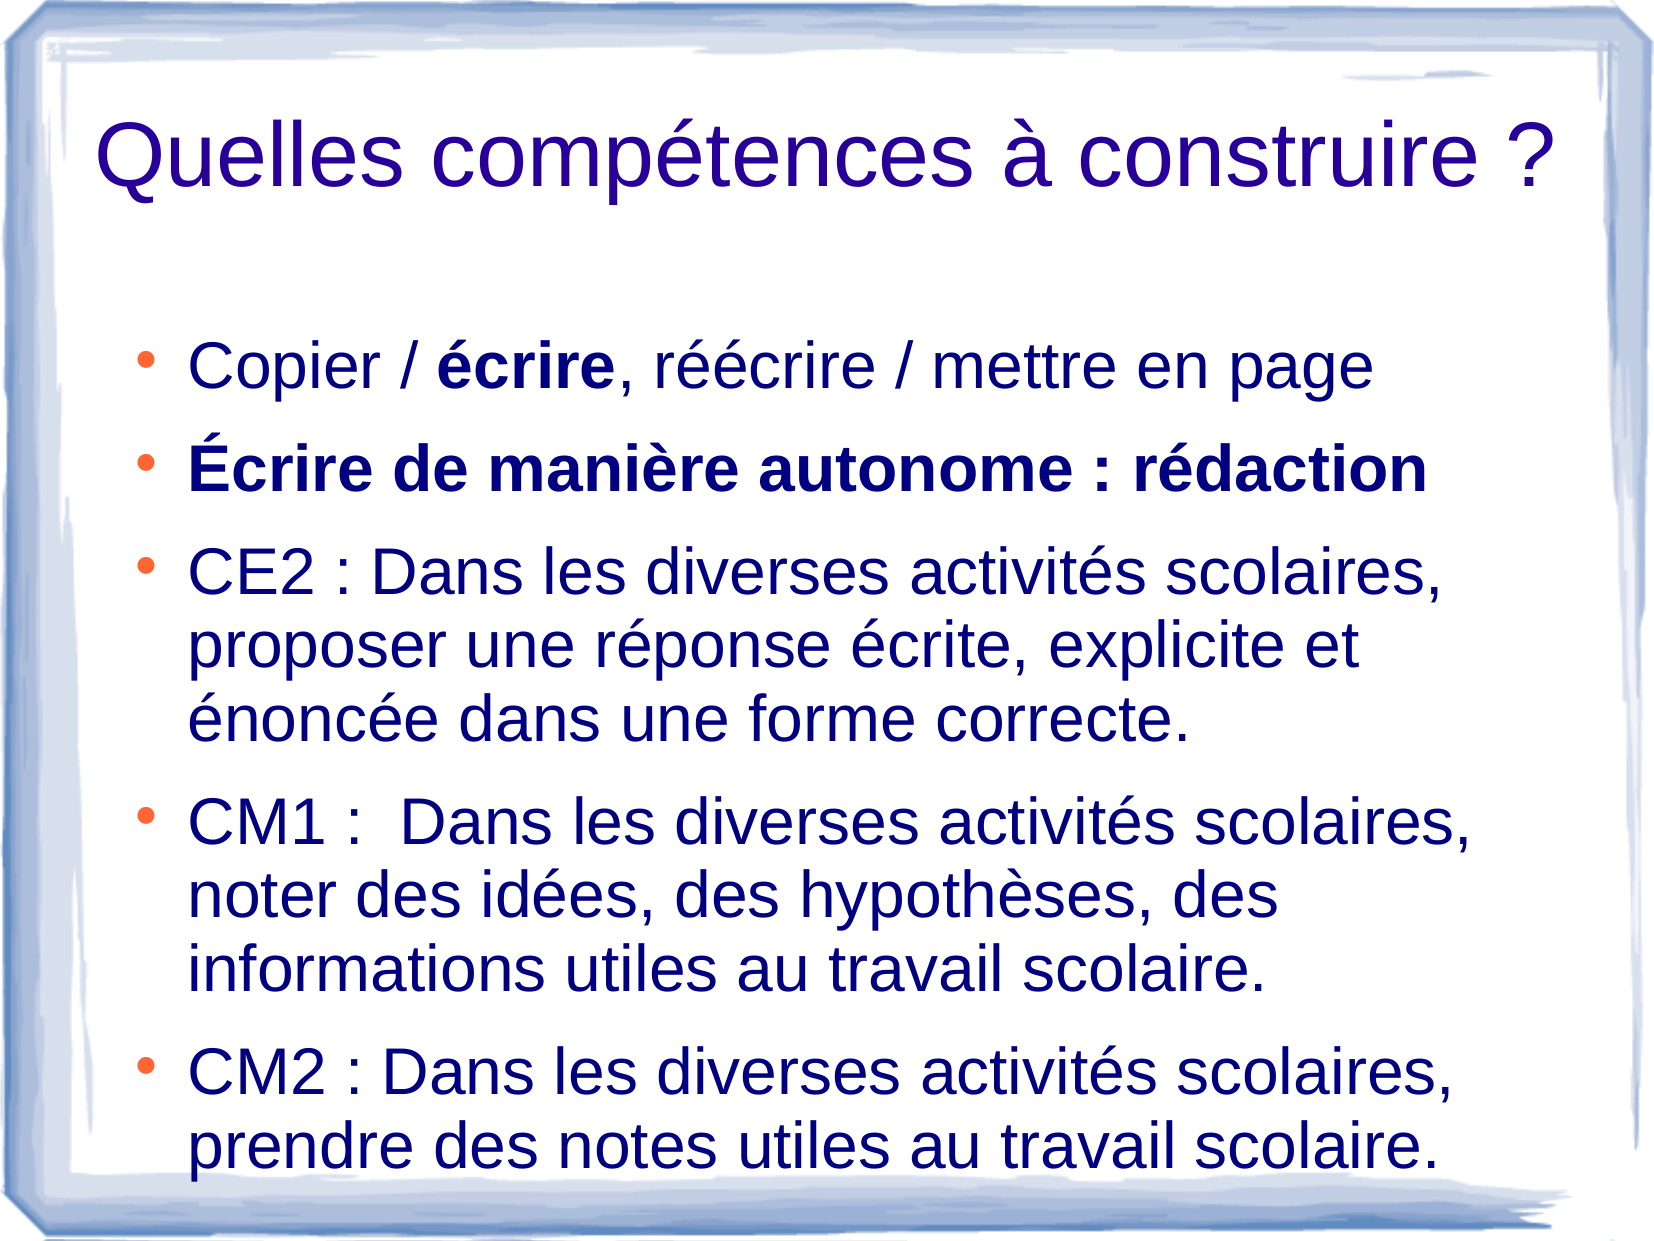

# Quelles compétences à construire ?
Copier / écrire, réécrire / mettre en page
Écrire de manière autonome : rédaction
CE2 : Dans les diverses activités scolaires, proposer une réponse écrite, explicite et énoncée dans une forme correcte.
CM1 : Dans les diverses activités scolaires, noter des idées, des hypothèses, des informations utiles au travail scolaire.
CM2 : Dans les diverses activités scolaires, prendre des notes utiles au travail scolaire.